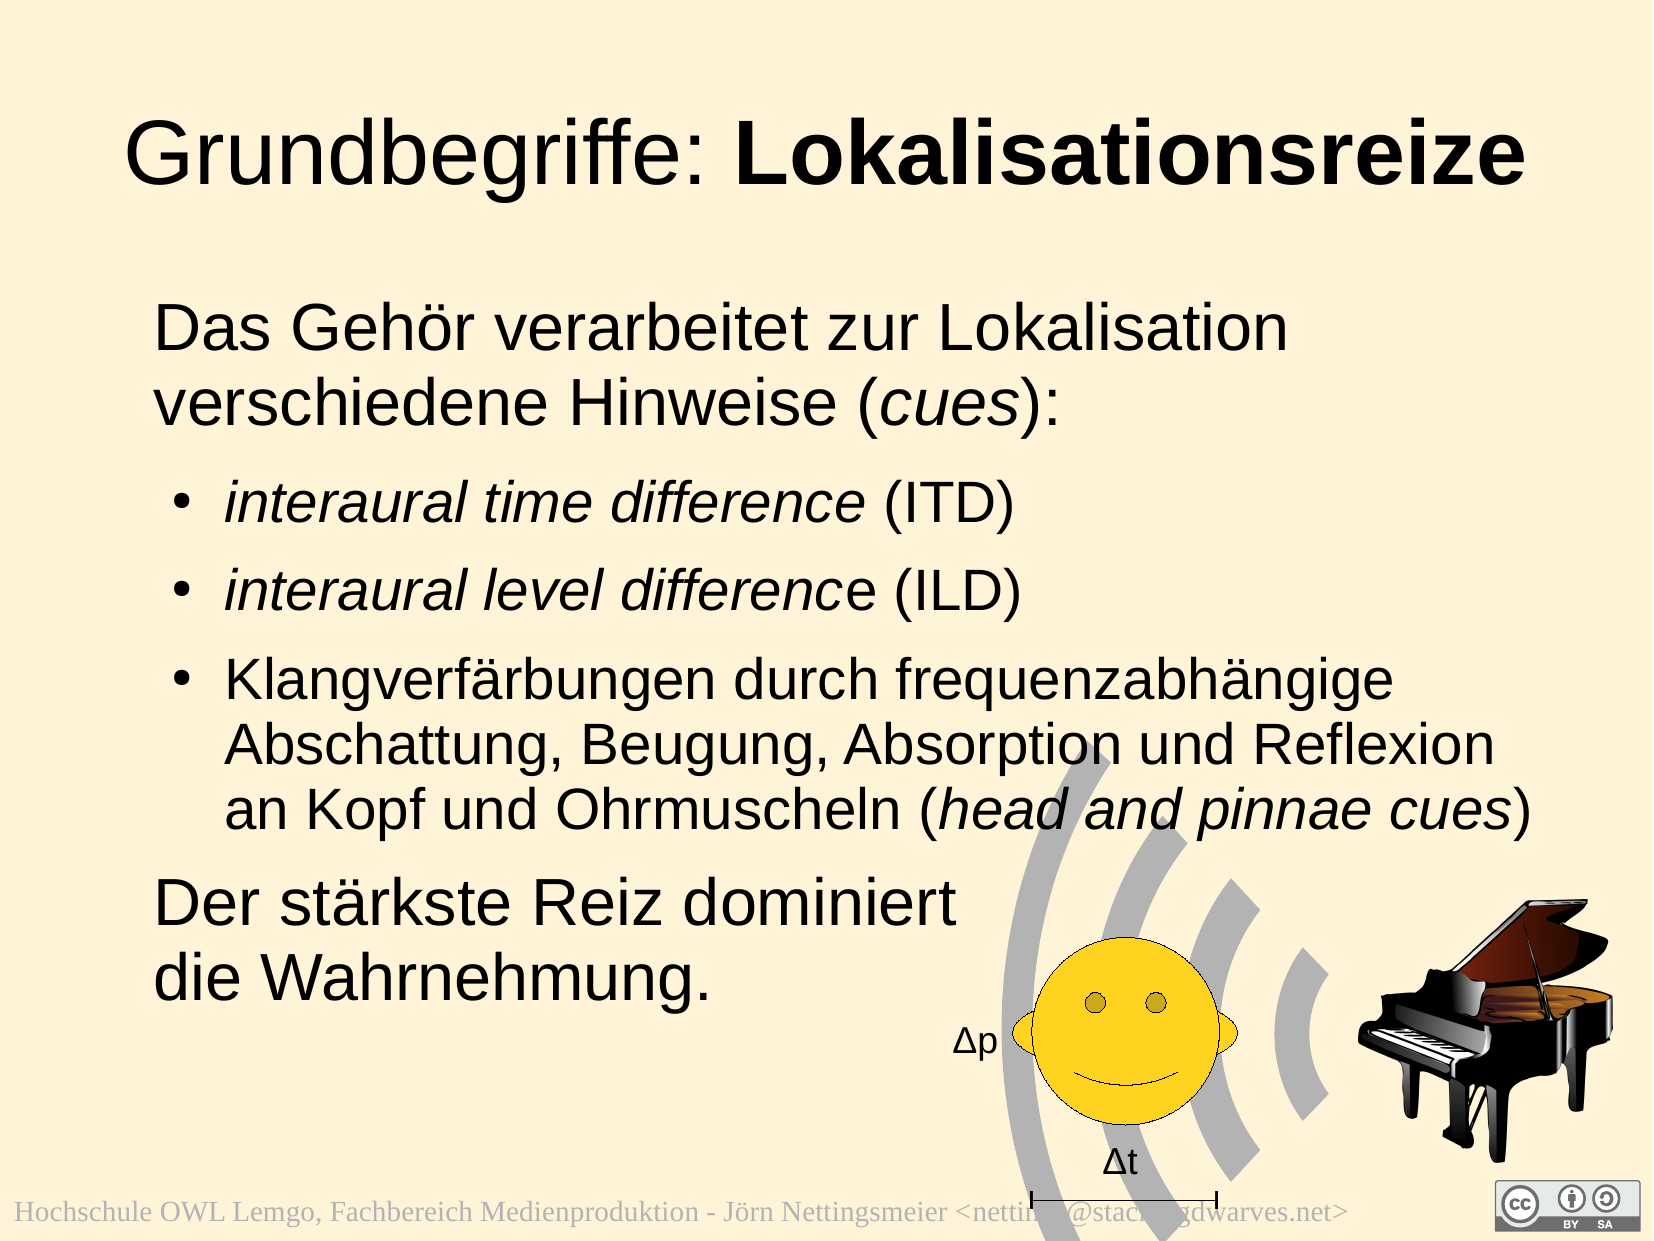

# Grundbegriffe: Lokalisationsreize
Das Gehör verarbeitet zur Lokalisation verschiedene Hinweise (cues):
interaural time difference (ITD)
interaural level difference (ILD)
Klangverfärbungen durch frequenzabhängige Abschattung, Beugung, Absorption und Reflexion an Kopf und Ohrmuscheln (head and pinnae cues)
Der stärkste Reiz dominiert
die Wahrnehmung.
Δp
Δt